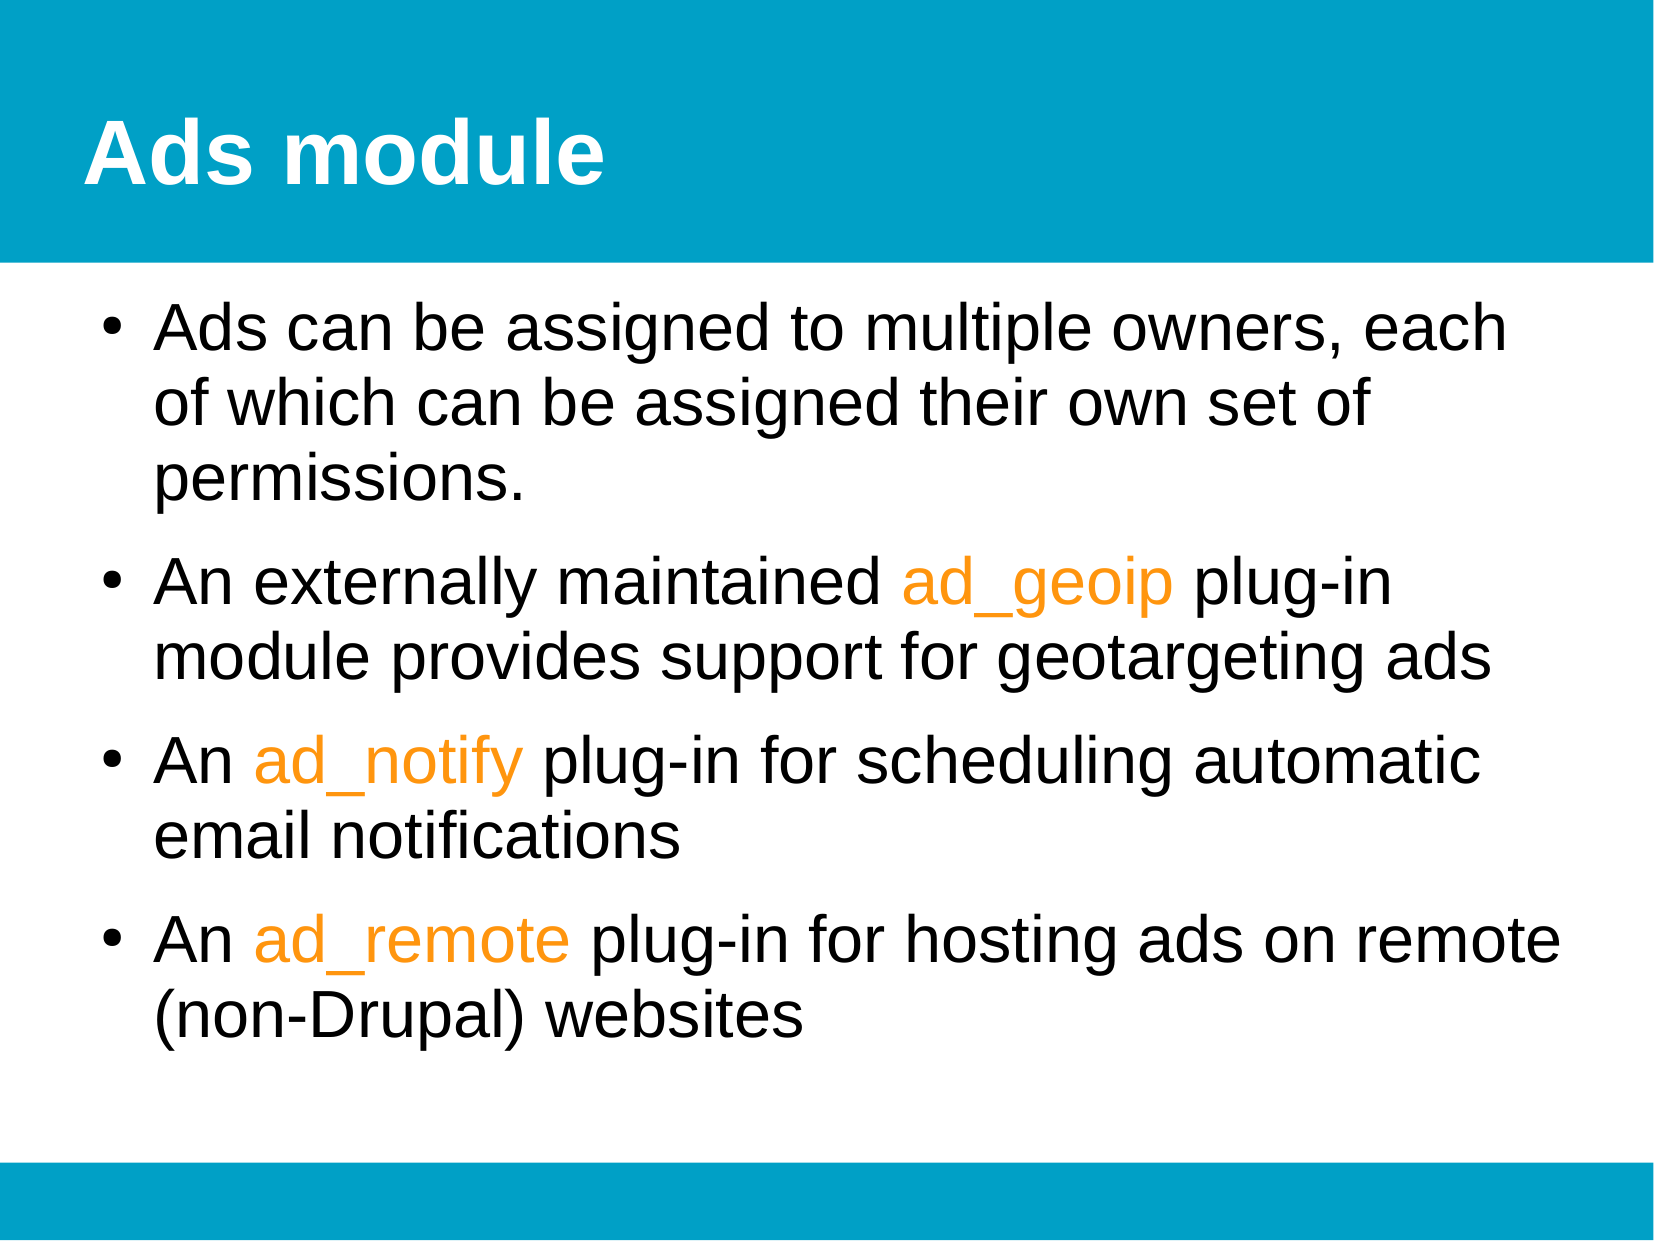

# Ads module
Ads can be assigned to multiple owners, each of which can be assigned their own set of permissions.
An externally maintained ad_geoip plug-in module provides support for geotargeting ads
An ad_notify plug-in for scheduling automatic email notifications
An ad_remote plug-in for hosting ads on remote (non-Drupal) websites